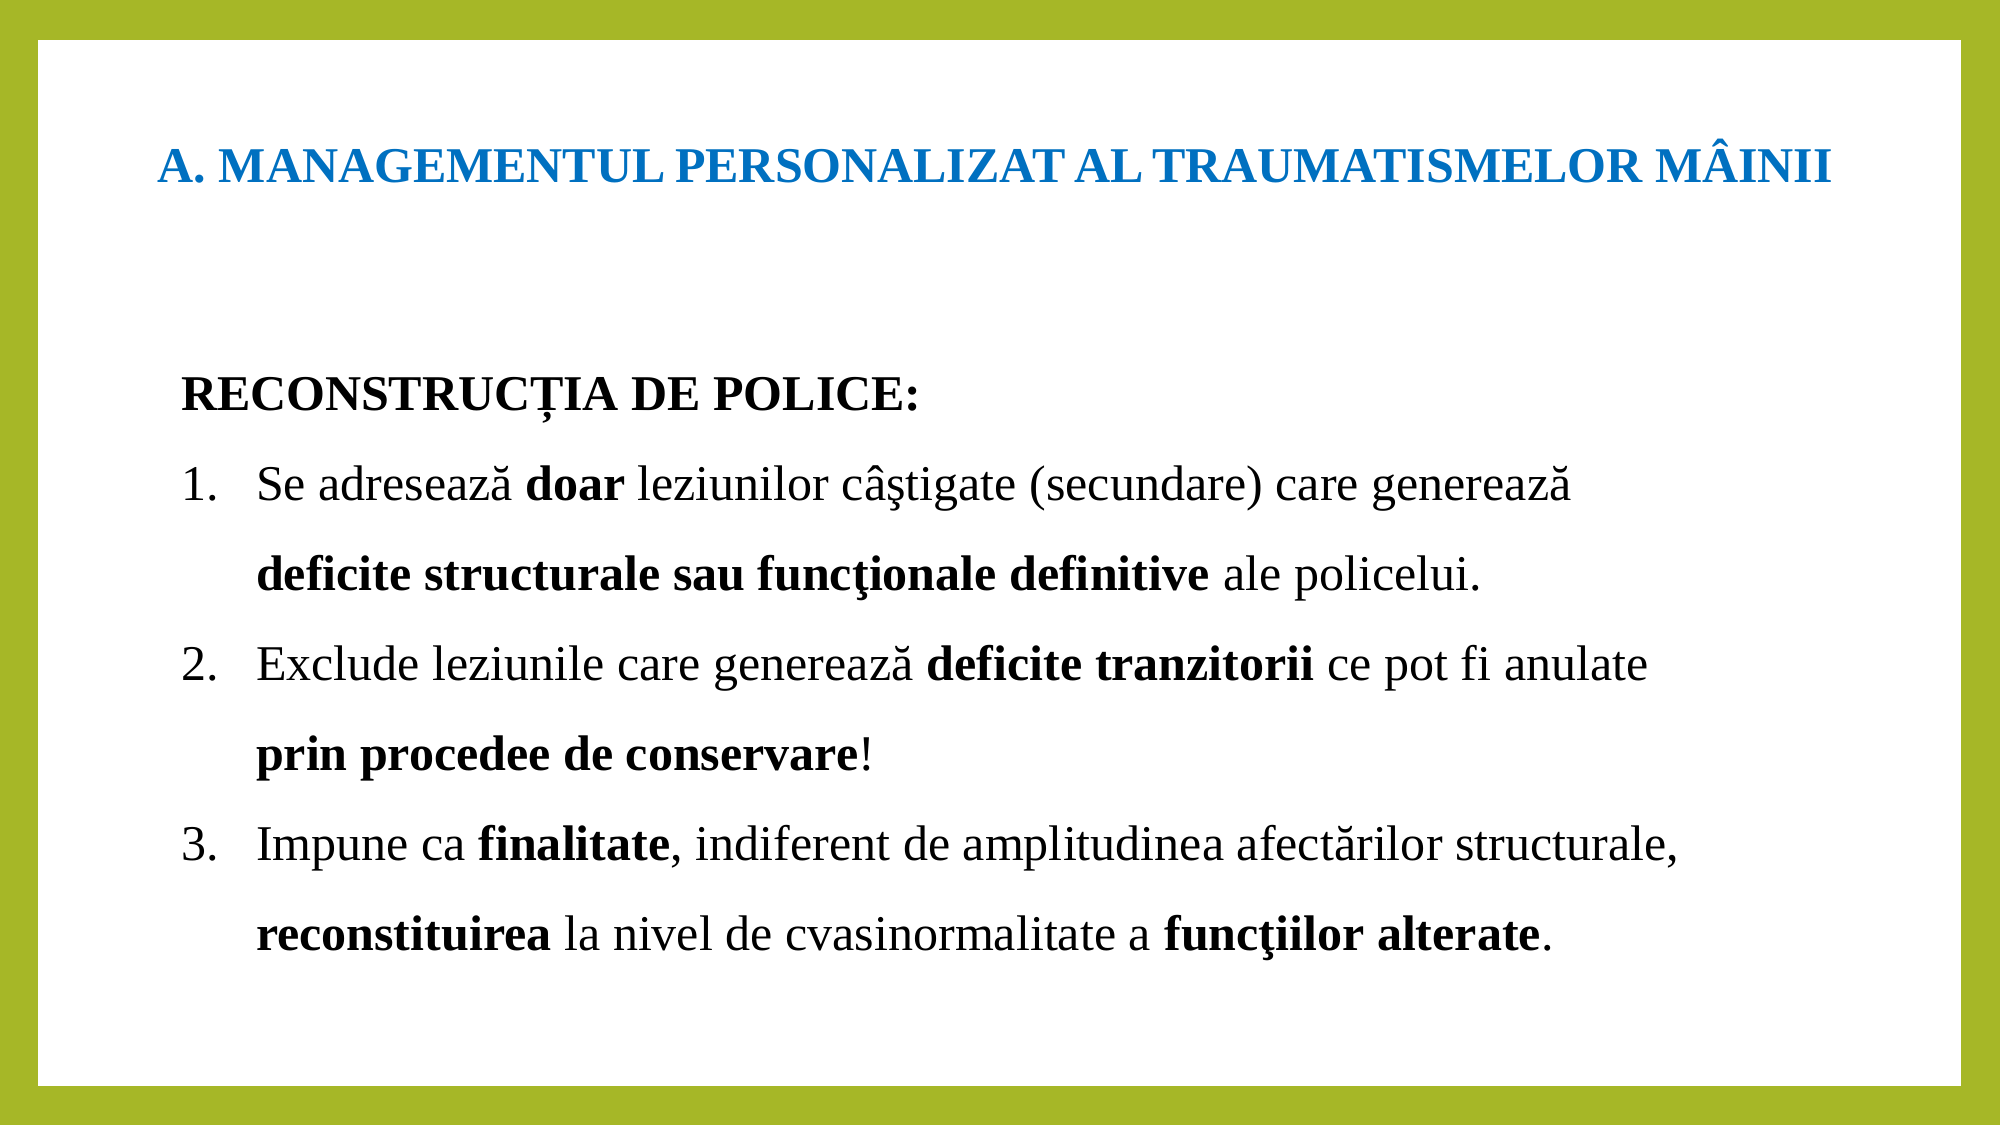

# A. MANAGEMENTUL PERSONALIZAT AL TRAUMATISMELOR MÂINII
RECONSTRUCȚIA DE POLICE:
Se adresează doar leziunilor câştigate (secundare) care generează
 deficite structurale sau funcţionale definitive ale policelui.
2. Exclude leziunile care generează deficite tranzitorii ce pot fi anulate
 prin procedee de conservare!
3. Impune ca finalitate, indiferent de amplitudinea afectărilor structurale,
 reconstituirea la nivel de cvasinormalitate a funcţiilor alterate.